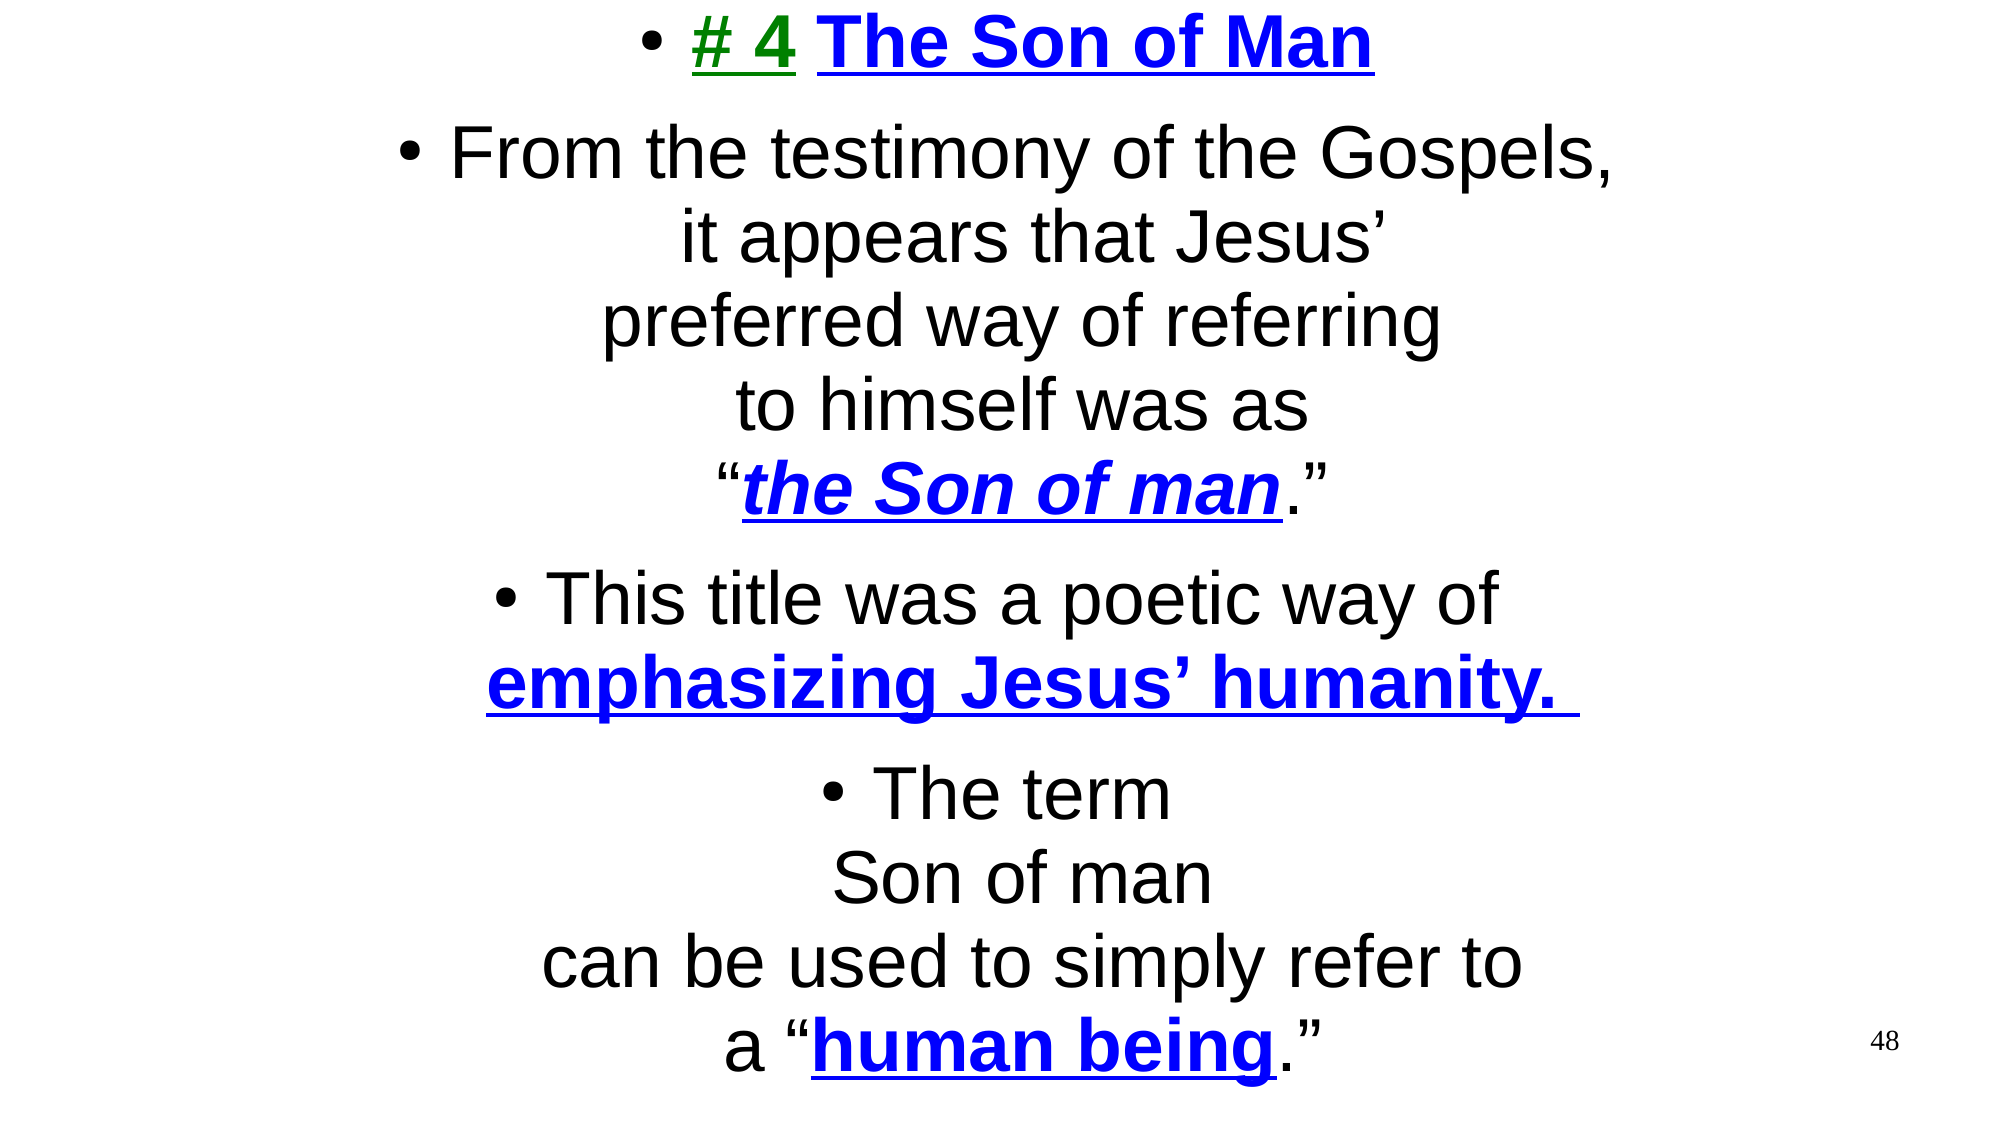

# # 4 The Son of Man
From the testimony of the Gospels,
 it appears that Jesus’
preferred way of referring
to himself was as
“the Son of man.”
This title was a poetic way of
emphasizing Jesus’ humanity.
The term
Son of man
 can be used to simply refer to
a “human being.”
48